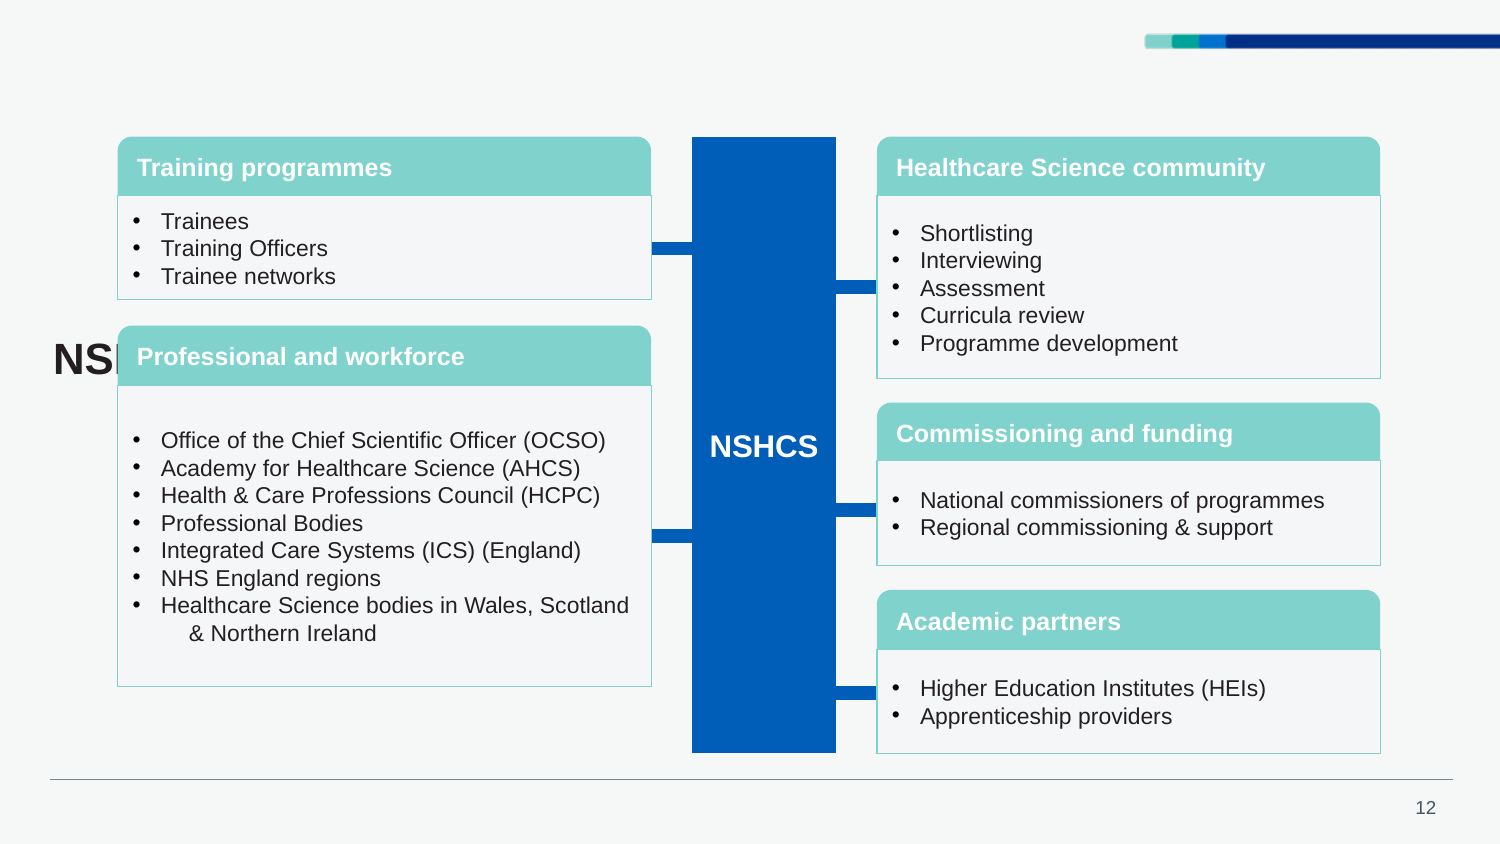

Training programmes
Trainees
Training Officers
Trainee networks
Healthcare Science community
Shortlisting
Interviewing
Assessment
Curricula review
Programme development
Professional and workforce
Office of the Chief Scientific Officer (OCSO)
Academy for Healthcare Science (AHCS)
Health & Care Professions Council (HCPC)
Professional Bodies
Integrated Care Systems (ICS) (England)
NHS England regions
Healthcare Science bodies in Wales, Scotland & Northern Ireland
Commissioning and funding
National commissioners of programmes
Regional commissioning & support
Academic partners
Higher Education Institutes (HEIs)
Apprenticeship providers
NSHCS
# NSHCS collaborations